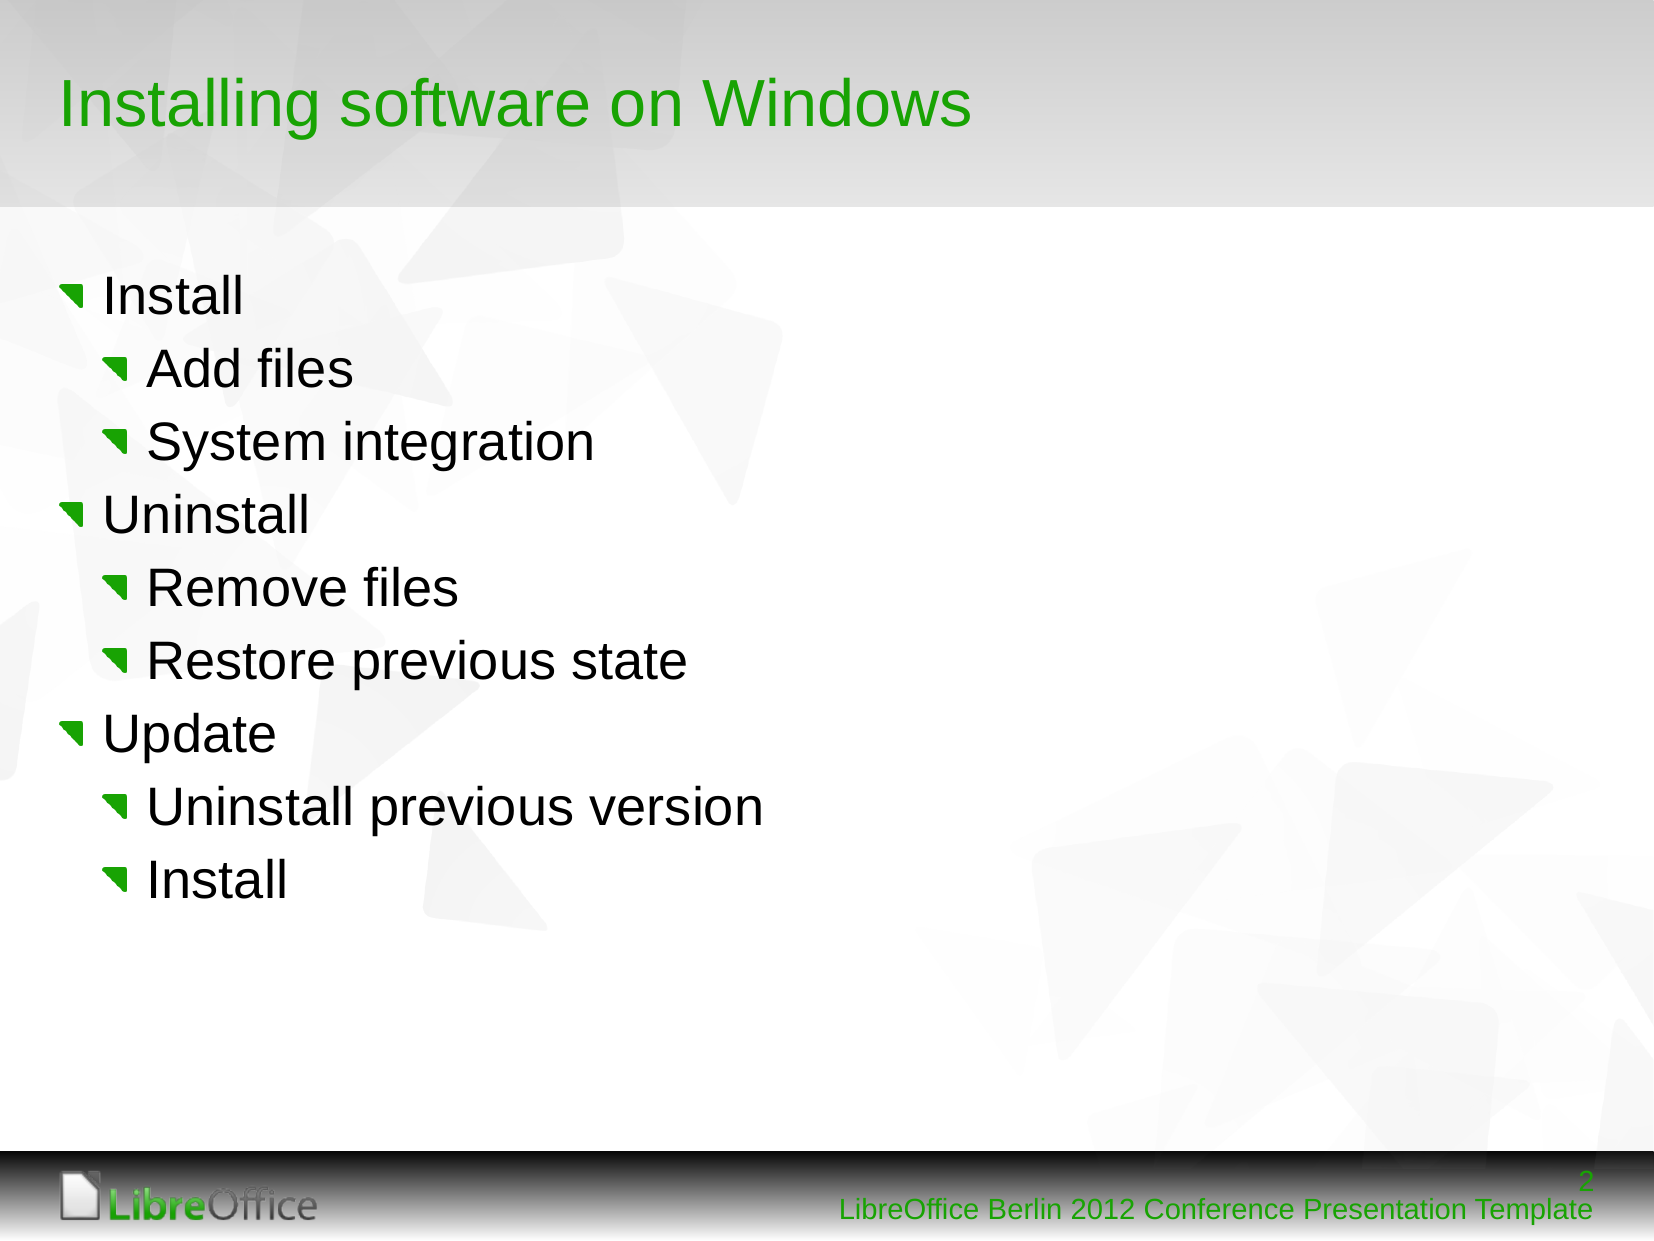

# Installing software on Windows
Install
Add files
System integration
Uninstall
Remove files
Restore previous state
Update
Uninstall previous version
Install
2
LibreOffice Berlin 2012 Conference Presentation Template